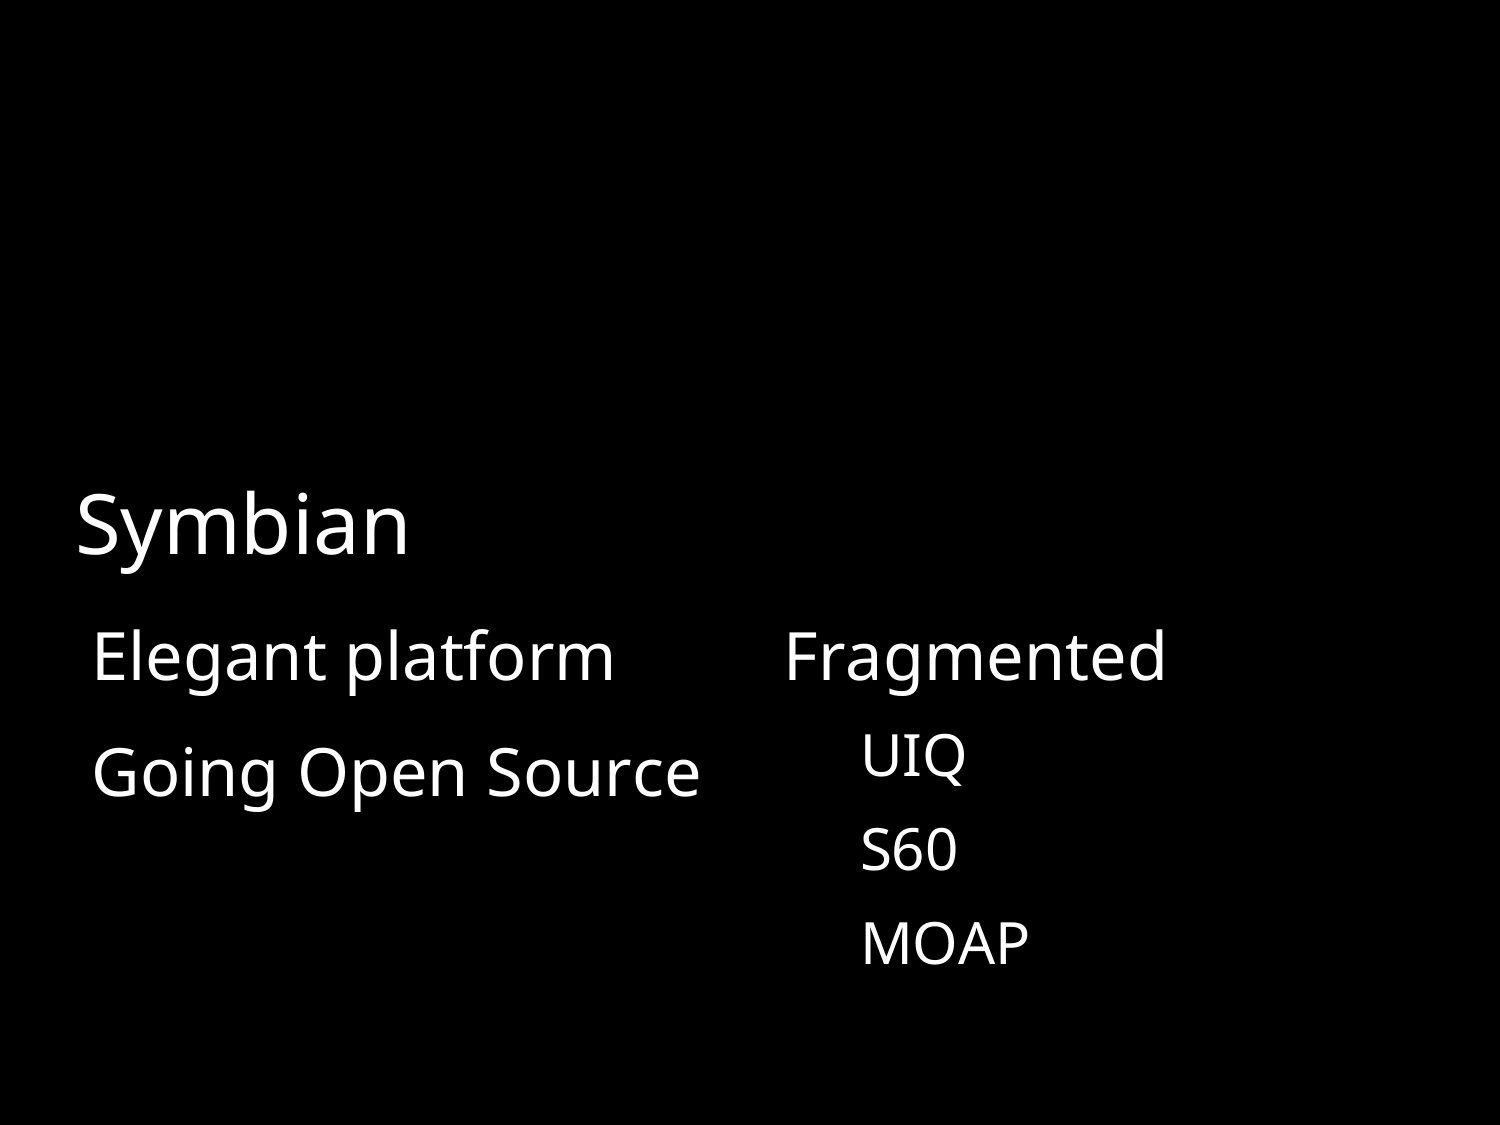

# Symbian
Elegant platform
Going Open Source
Fragmented
UIQ
S60
MOAP